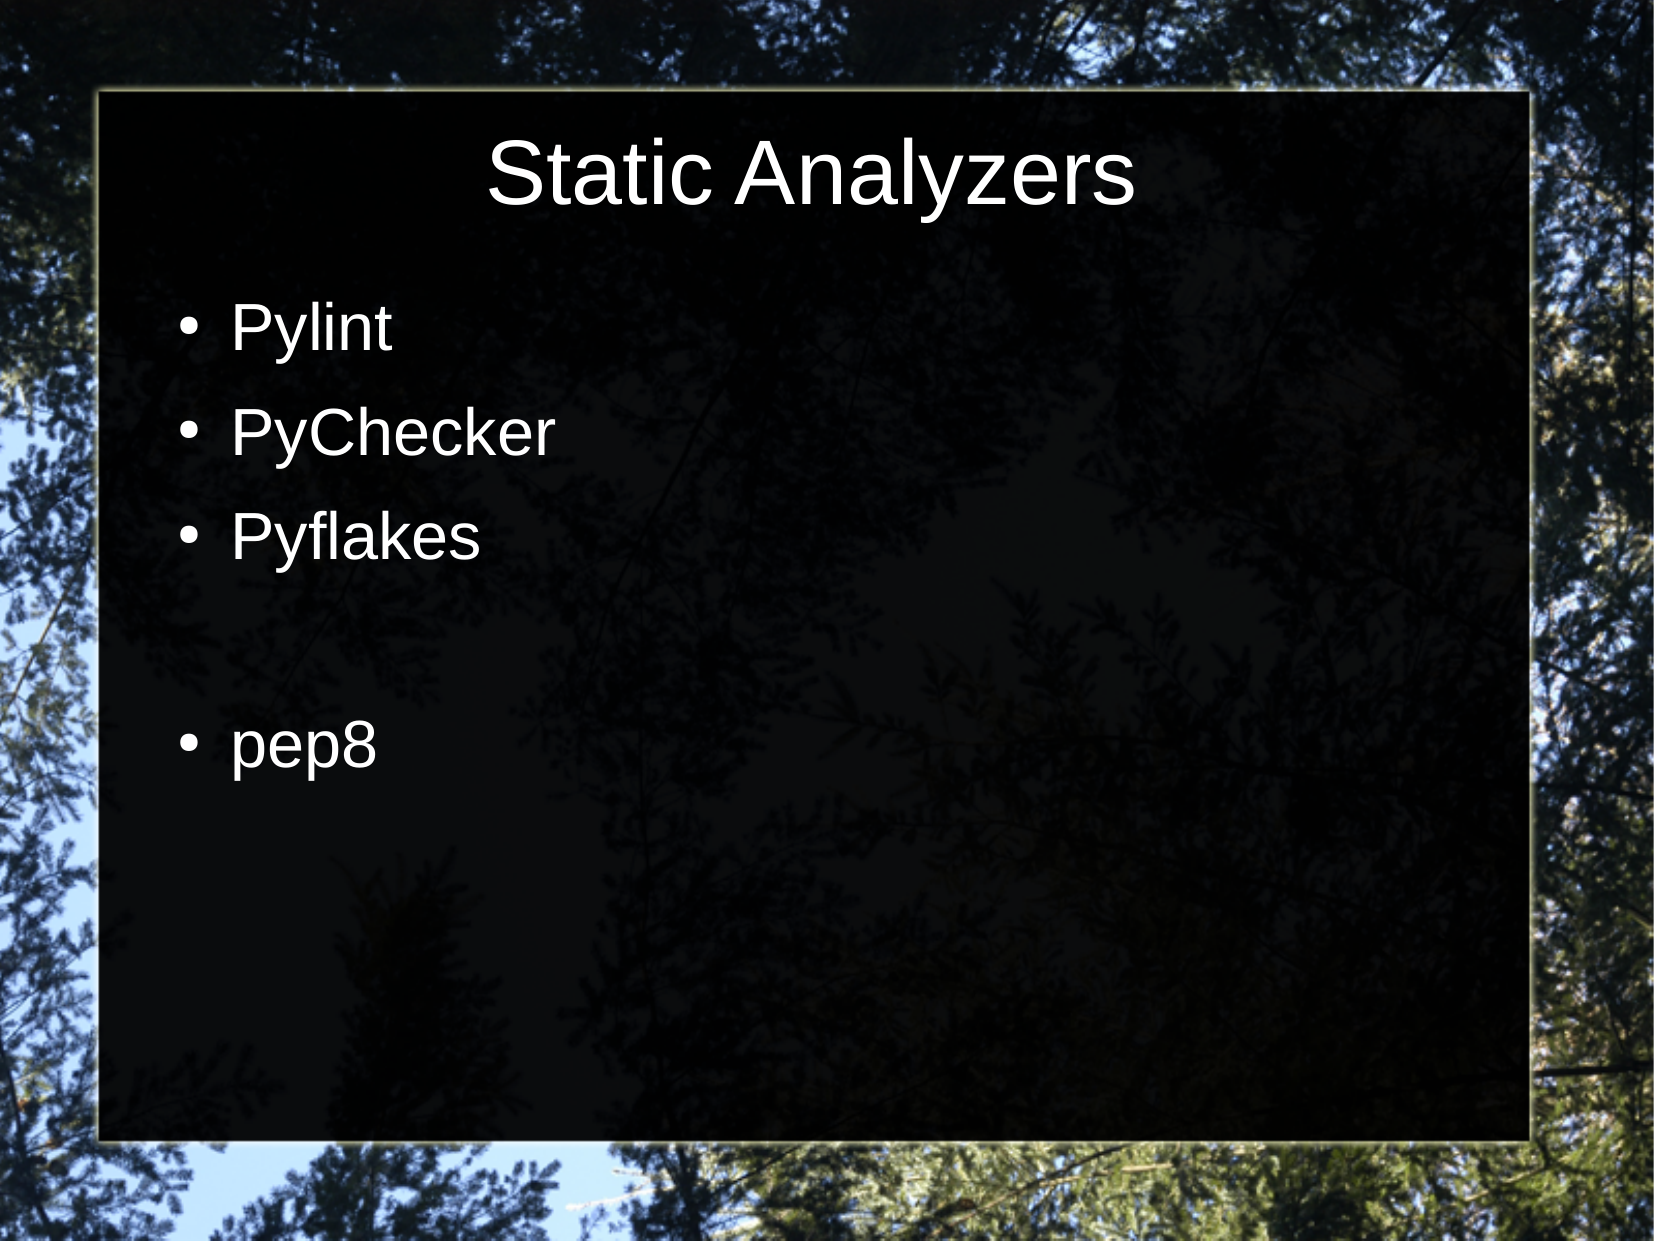

# Static Analyzers
Pylint
PyChecker
Pyflakes
pep8